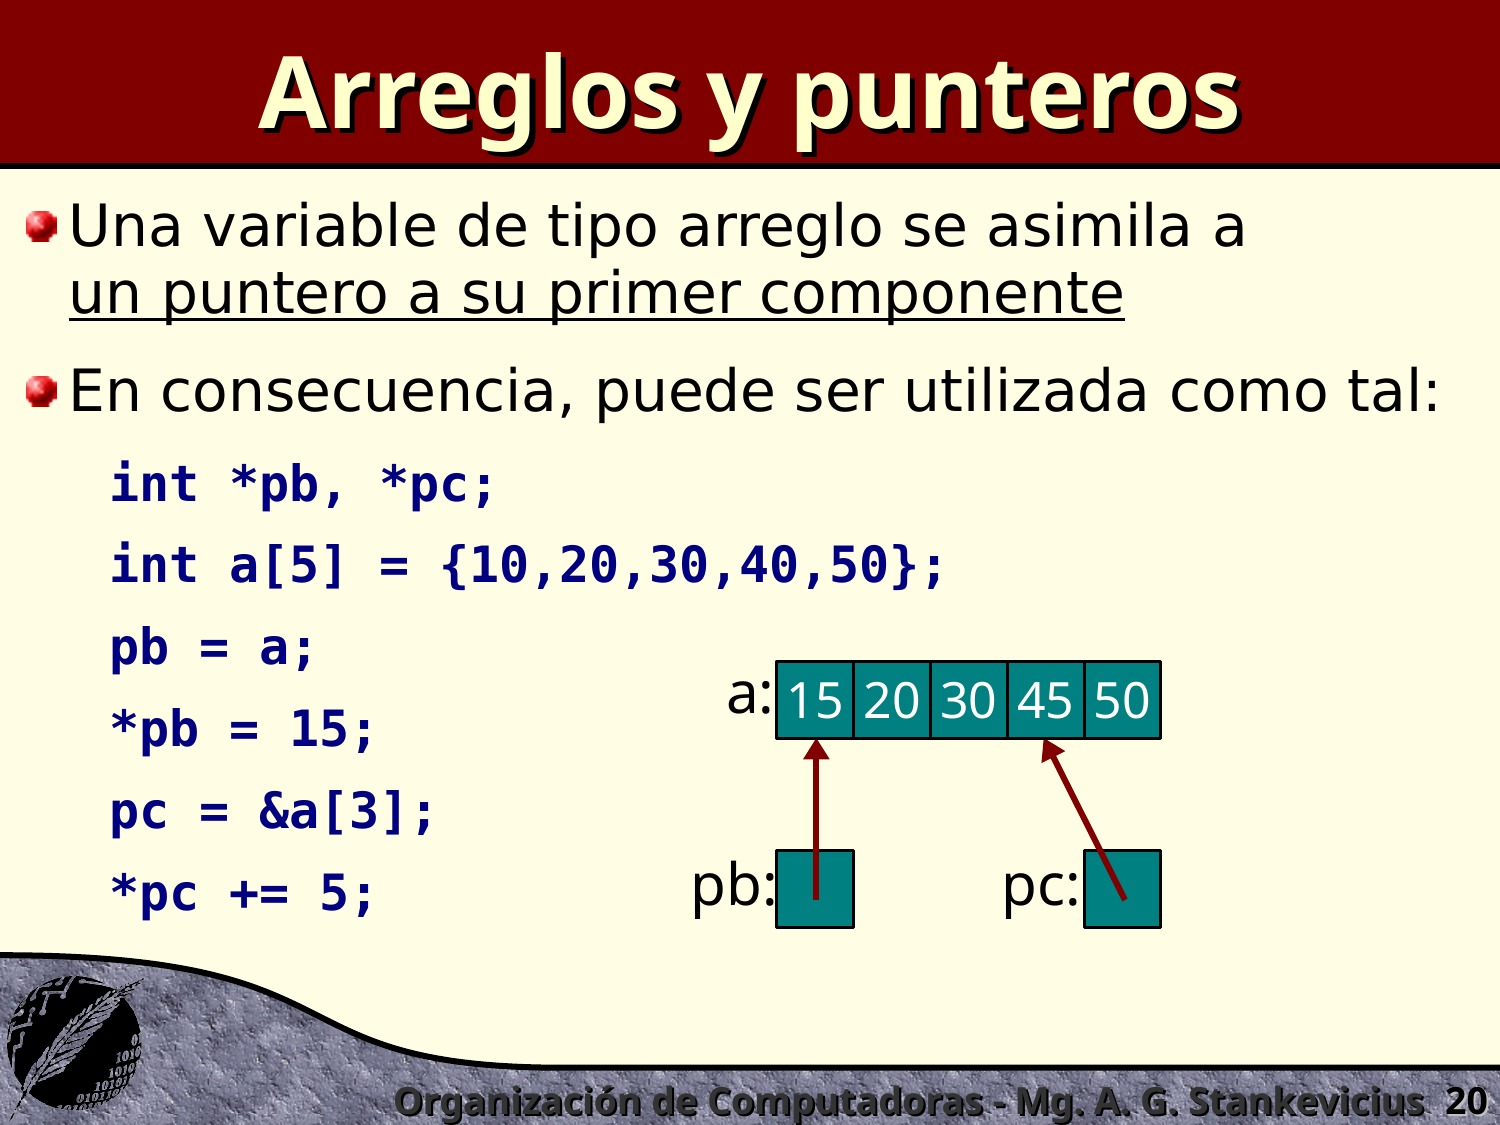

# Arreglos y punteros
Una variable de tipo arreglo se asimila a
un puntero a su primer componente
En consecuencia, puede ser utilizada como tal:
int *pb, *pc;
int a[5] = {10,20,30,40,50};
pb = a;
*pb = 15;
pc = &a[3];
*pc += 5;
a:
10
20
30
40
50
15
45
pb:
pc:
20